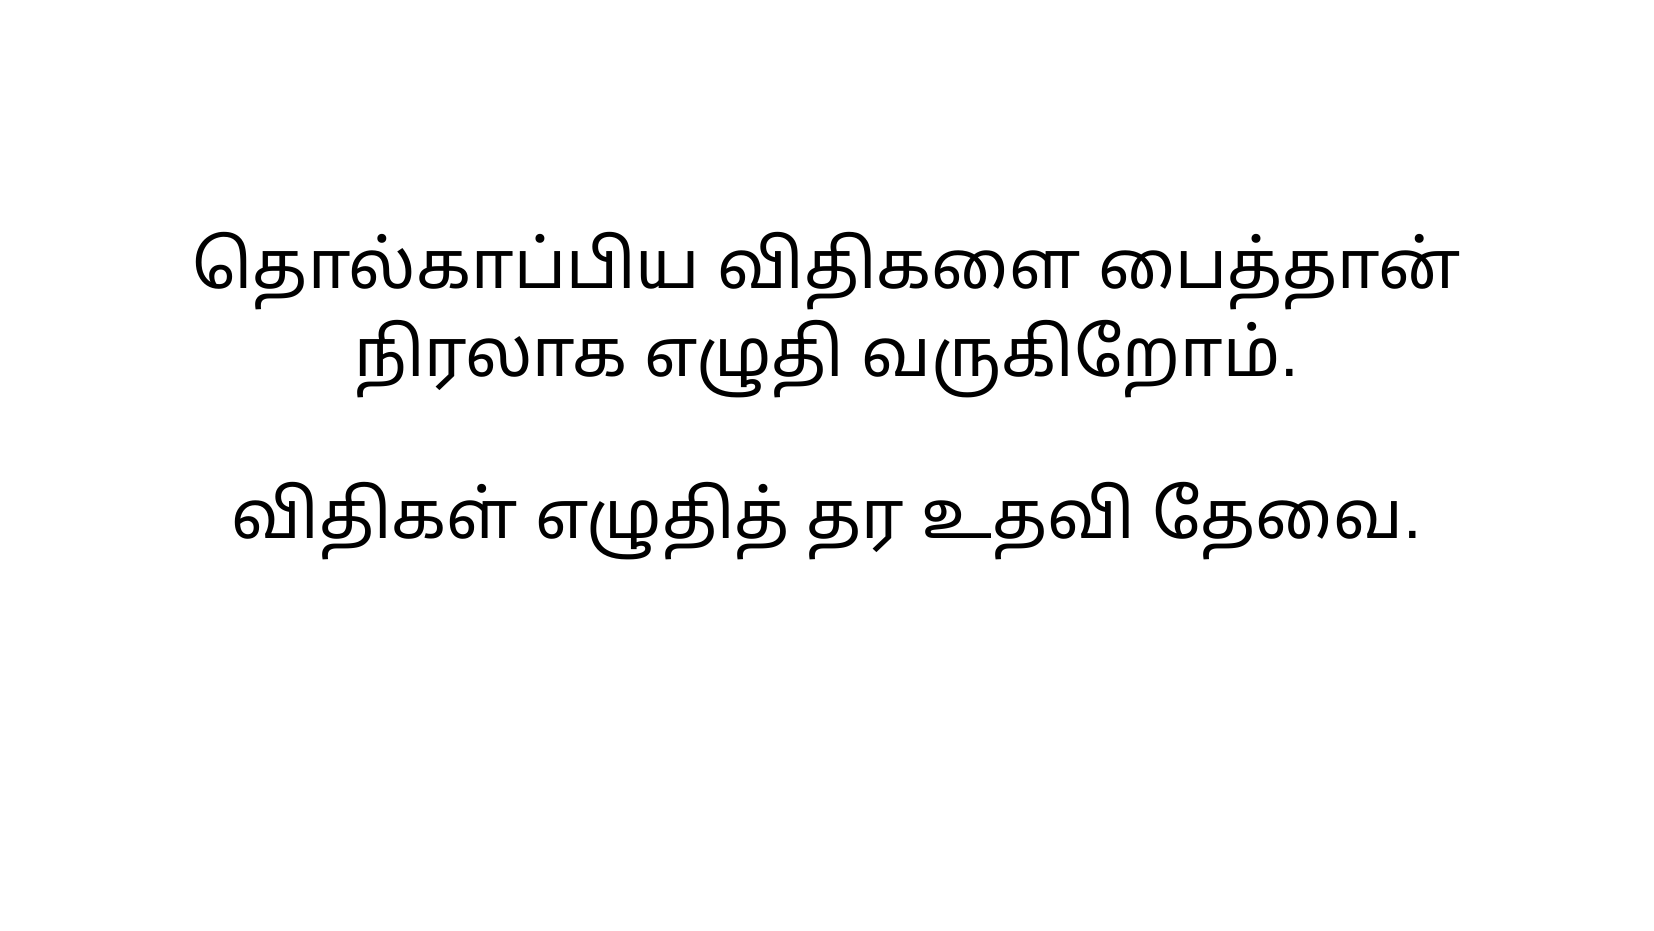

# தொல்காப்பிய விதிகளை பைத்தான் நிரலாக எழுதி வருகிறோம்.
விதிகள் எழுதித் தர உதவி தேவை.